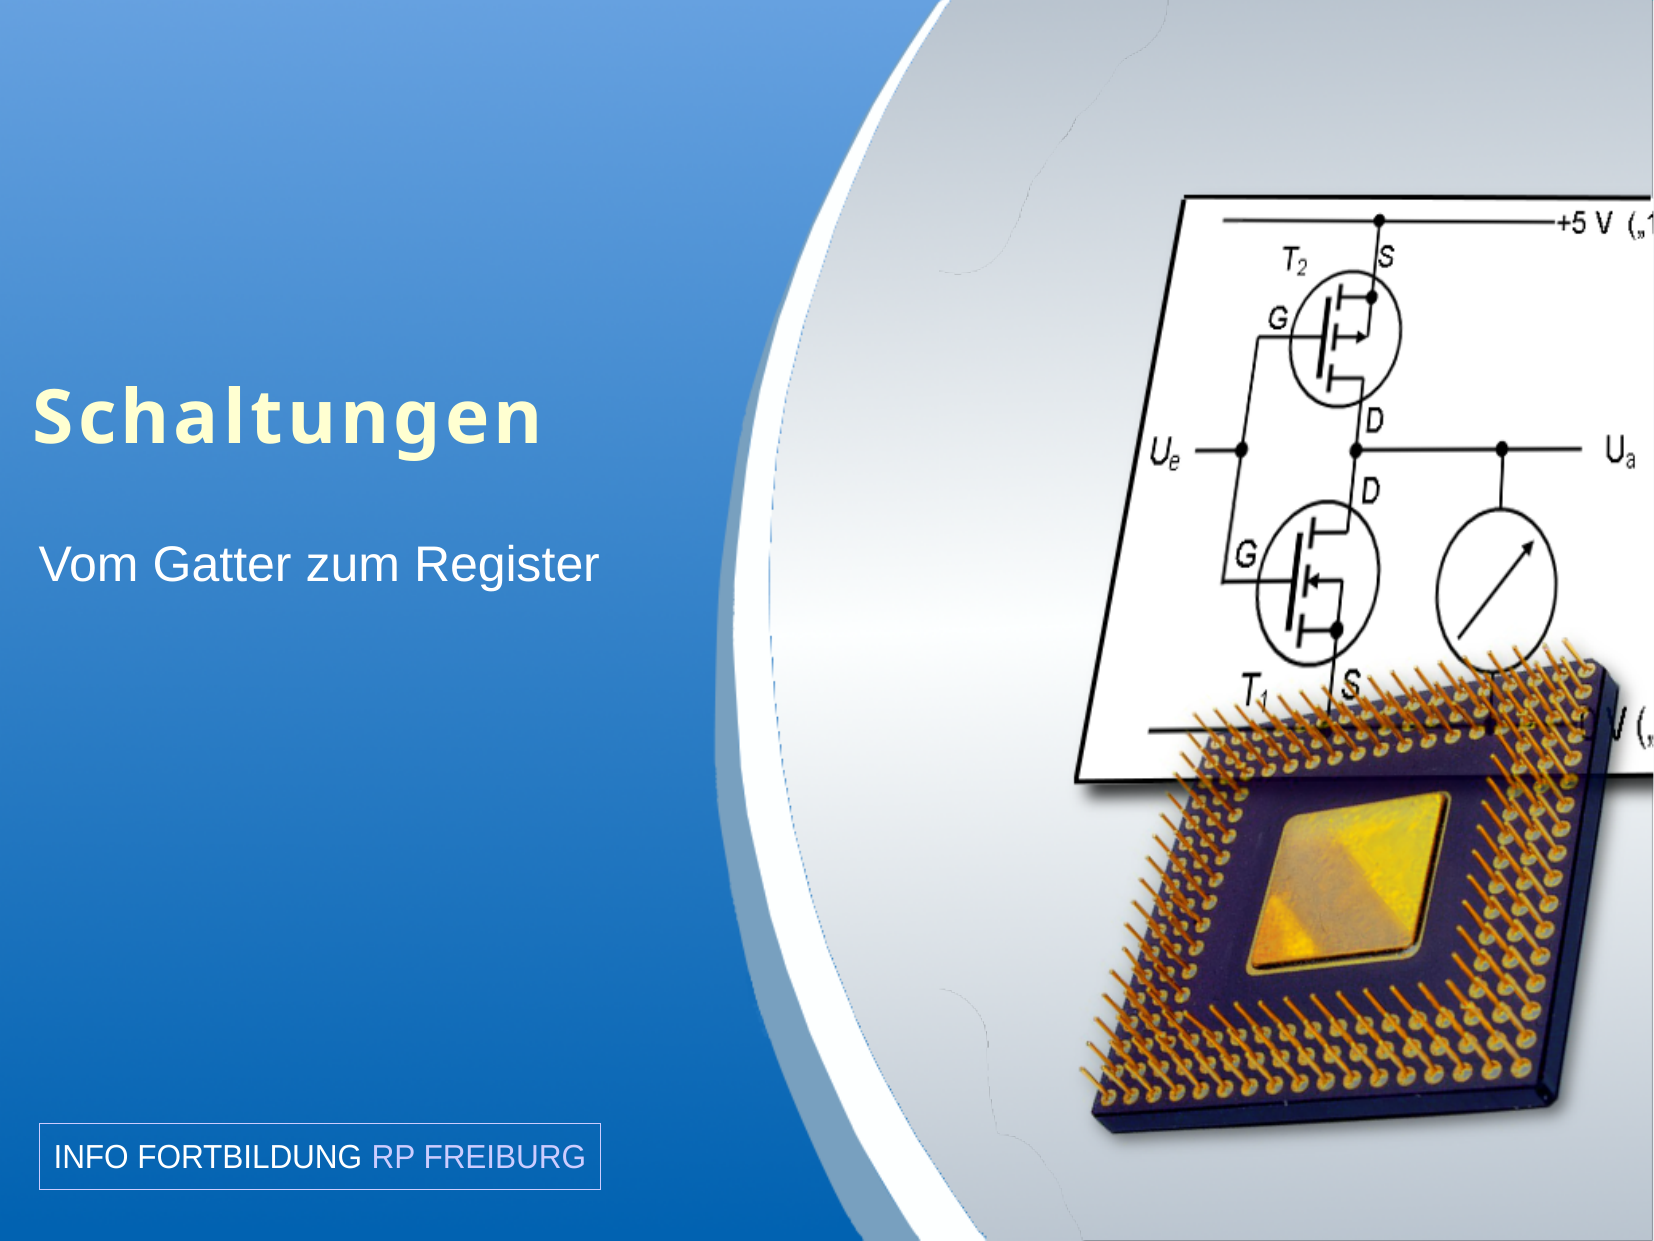

Schaltungen
Vom Gatter zum Register
INFO FORTBILDUNG RP FREIBURG